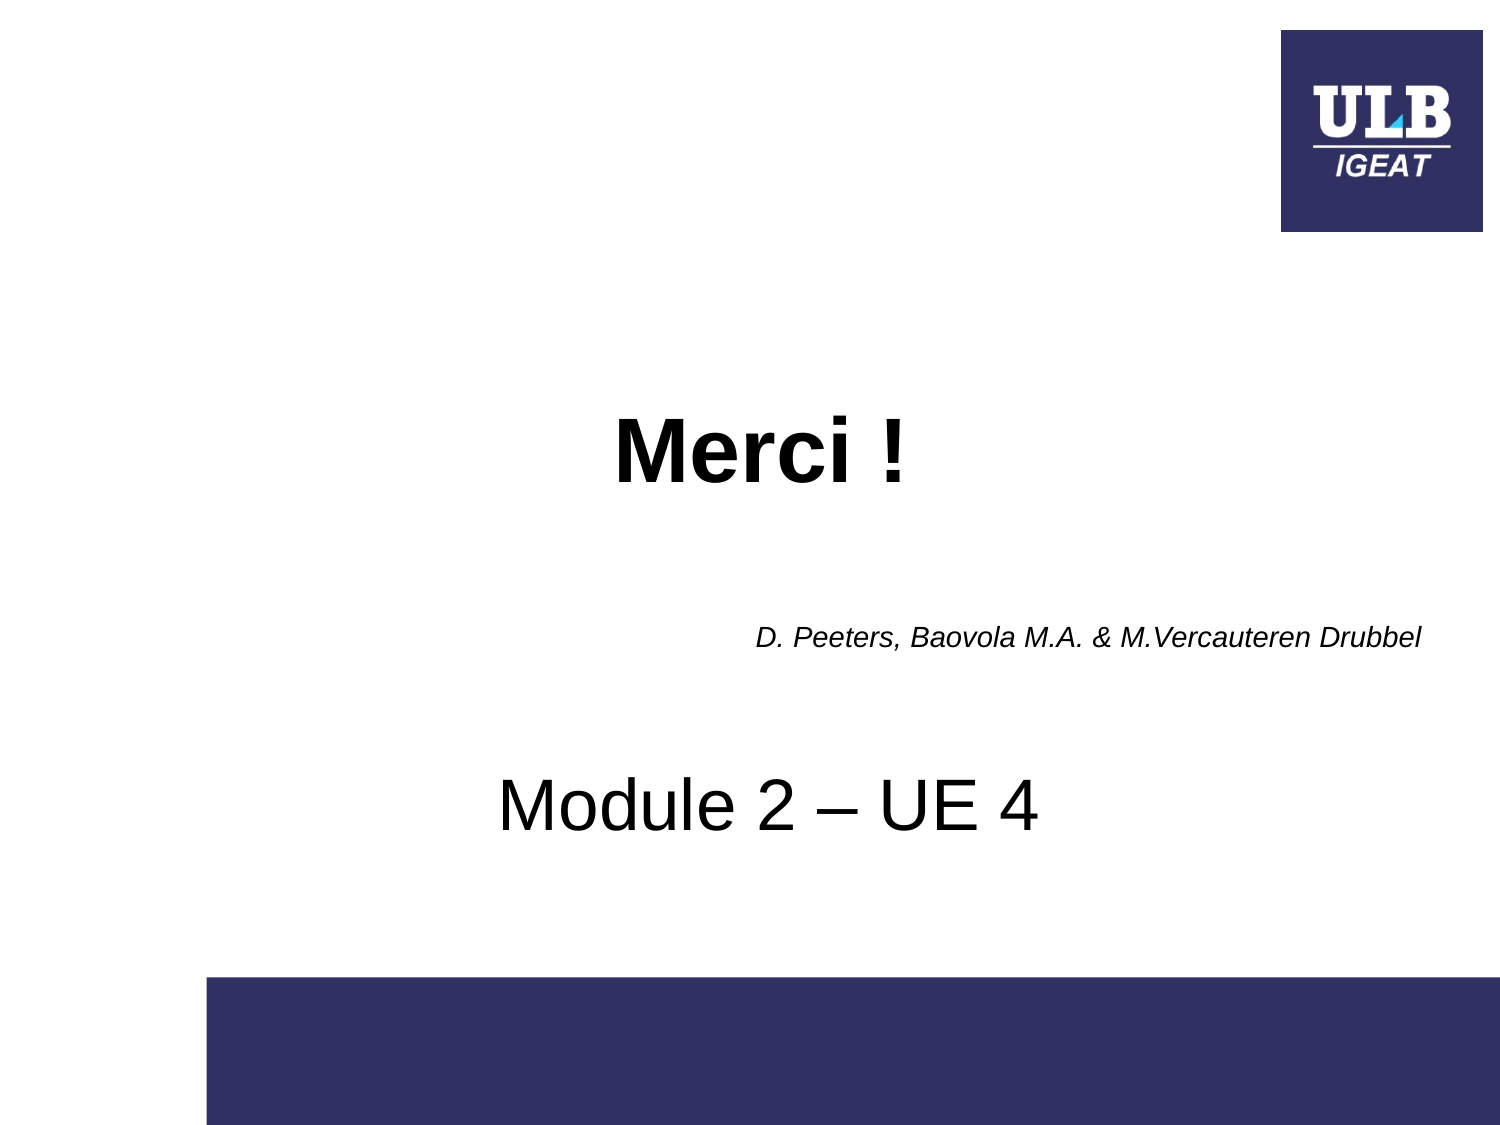

Merci !
D. Peeters, Baovola M.A. & M.Vercauteren Drubbel
Module 2 – UE 4